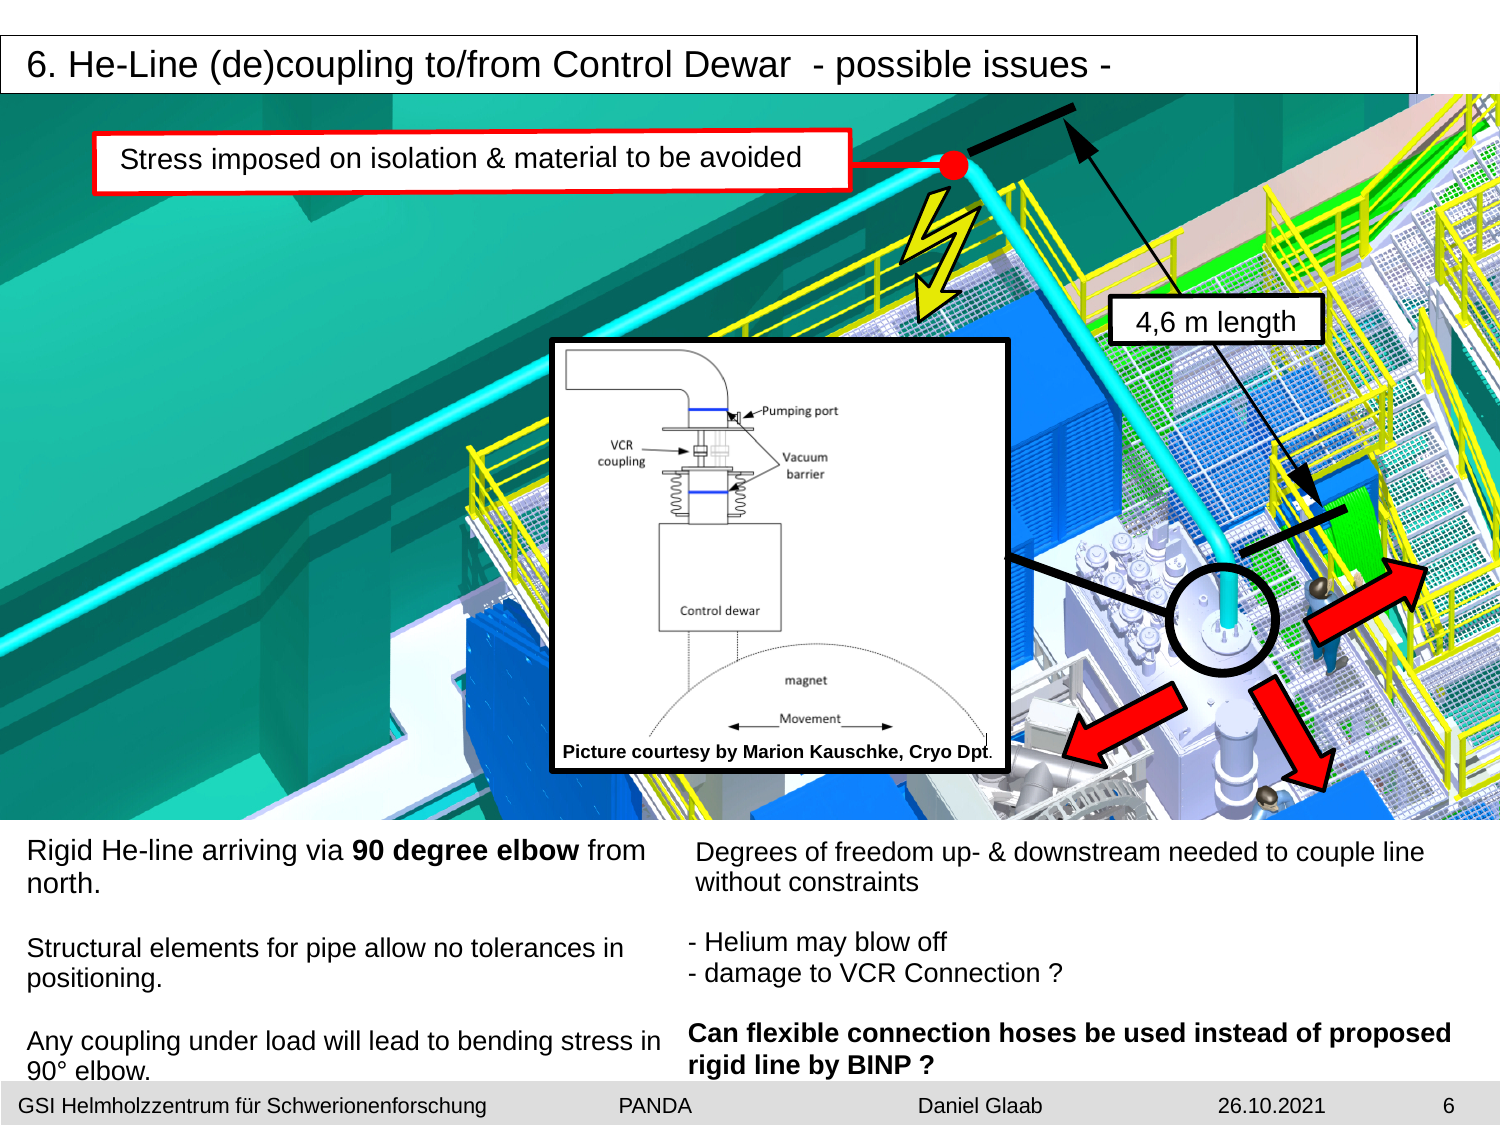

6. He-Line (de)coupling to/from Control Dewar - possible issues -
 Stress imposed on isolation & material to be avoided
 4,6 m length
Picture courtesy by Marion Kauschke, Cryo Dpt.
Rigid He-line arriving via 90 degree elbow from north.
Structural elements for pipe allow no tolerances in positioning.
Any coupling under load will lead to bending stress in 90° elbow.
 Degrees of freedom up- & downstream needed to couple line
 without constraints
- Helium may blow off
- damage to VCR Connection ?
Can flexible connection hoses be used instead of proposed rigid line by BINP ?
GSI Helmholzzentrum für Schwerionenforschung PANDA 		Daniel Glaab 		26.10.2021		6